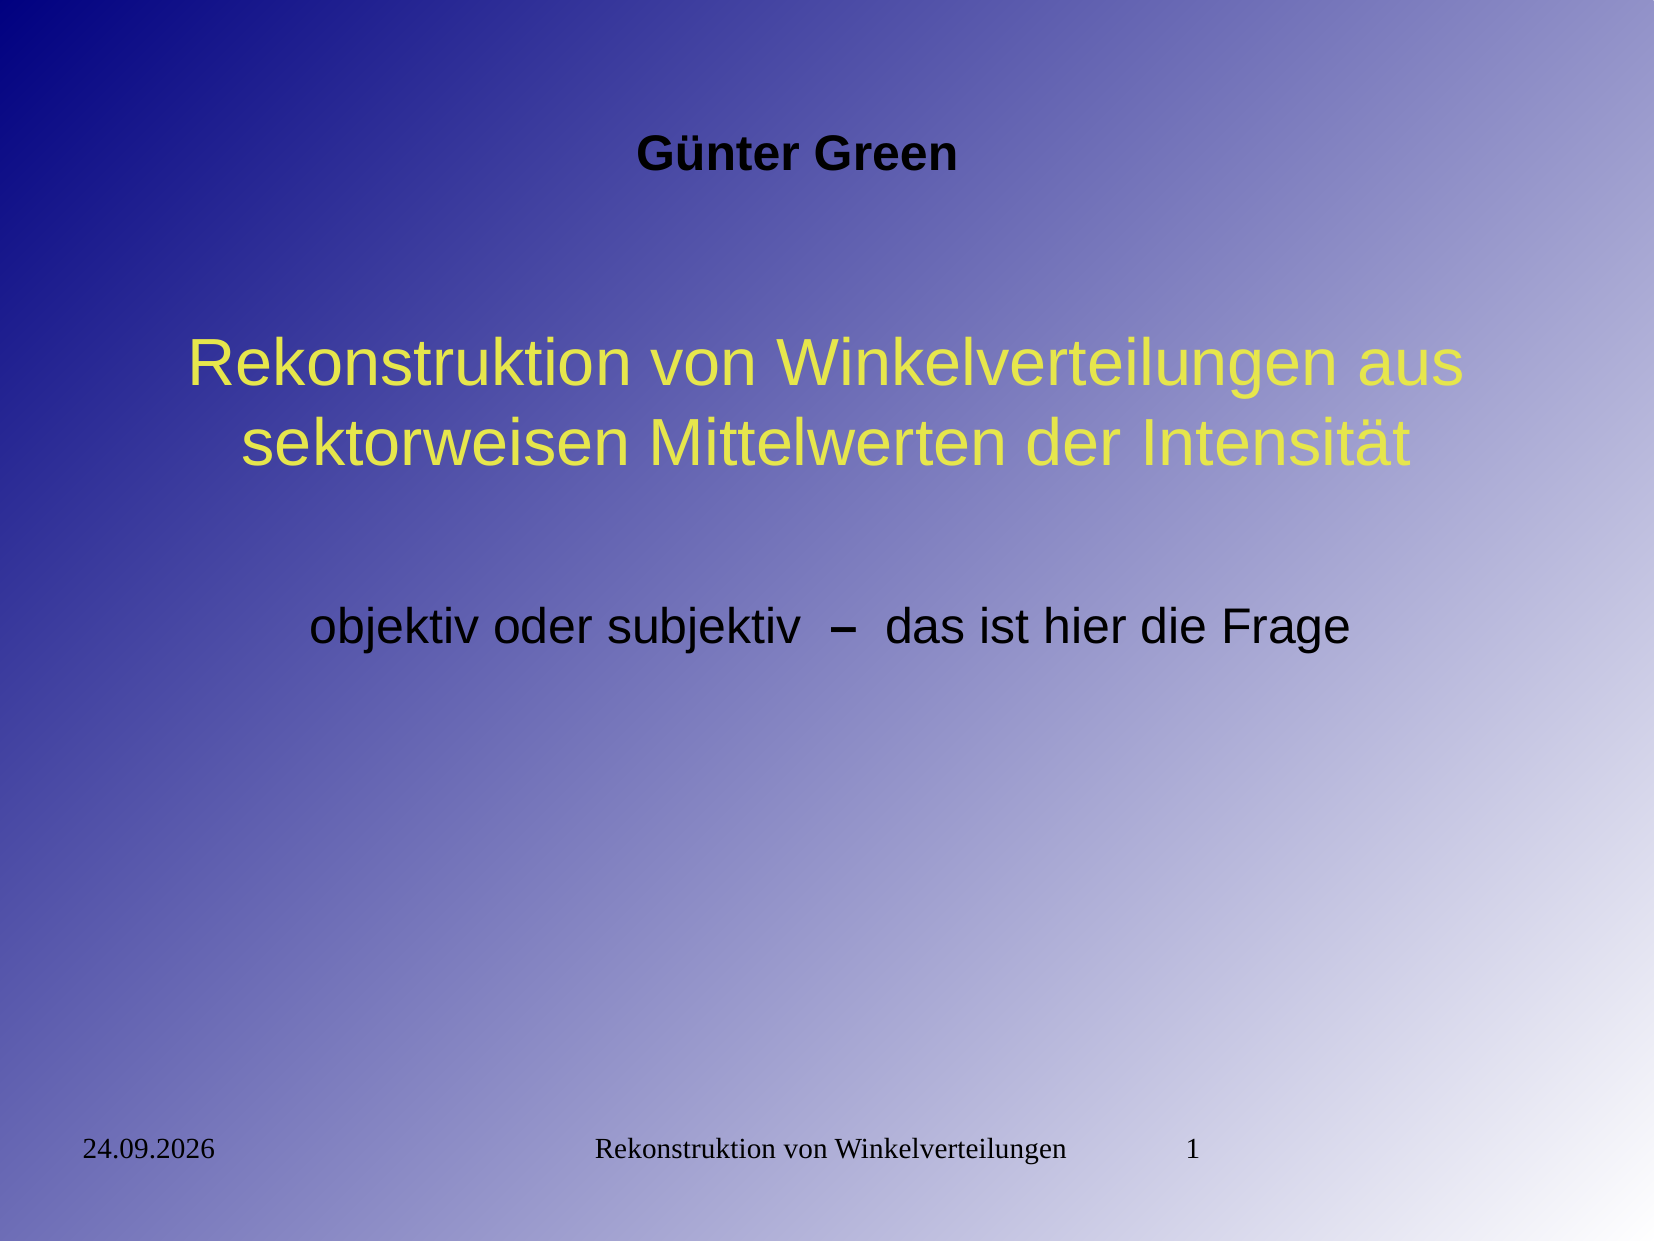

Günter Green
# Rekonstruktion von Winkelverteilungen aus sektorweisen Mittelwerten der Intensität
objektiv oder subjektiv – das ist hier die Frage
 Rekonstruktion von Winkelverteilungen